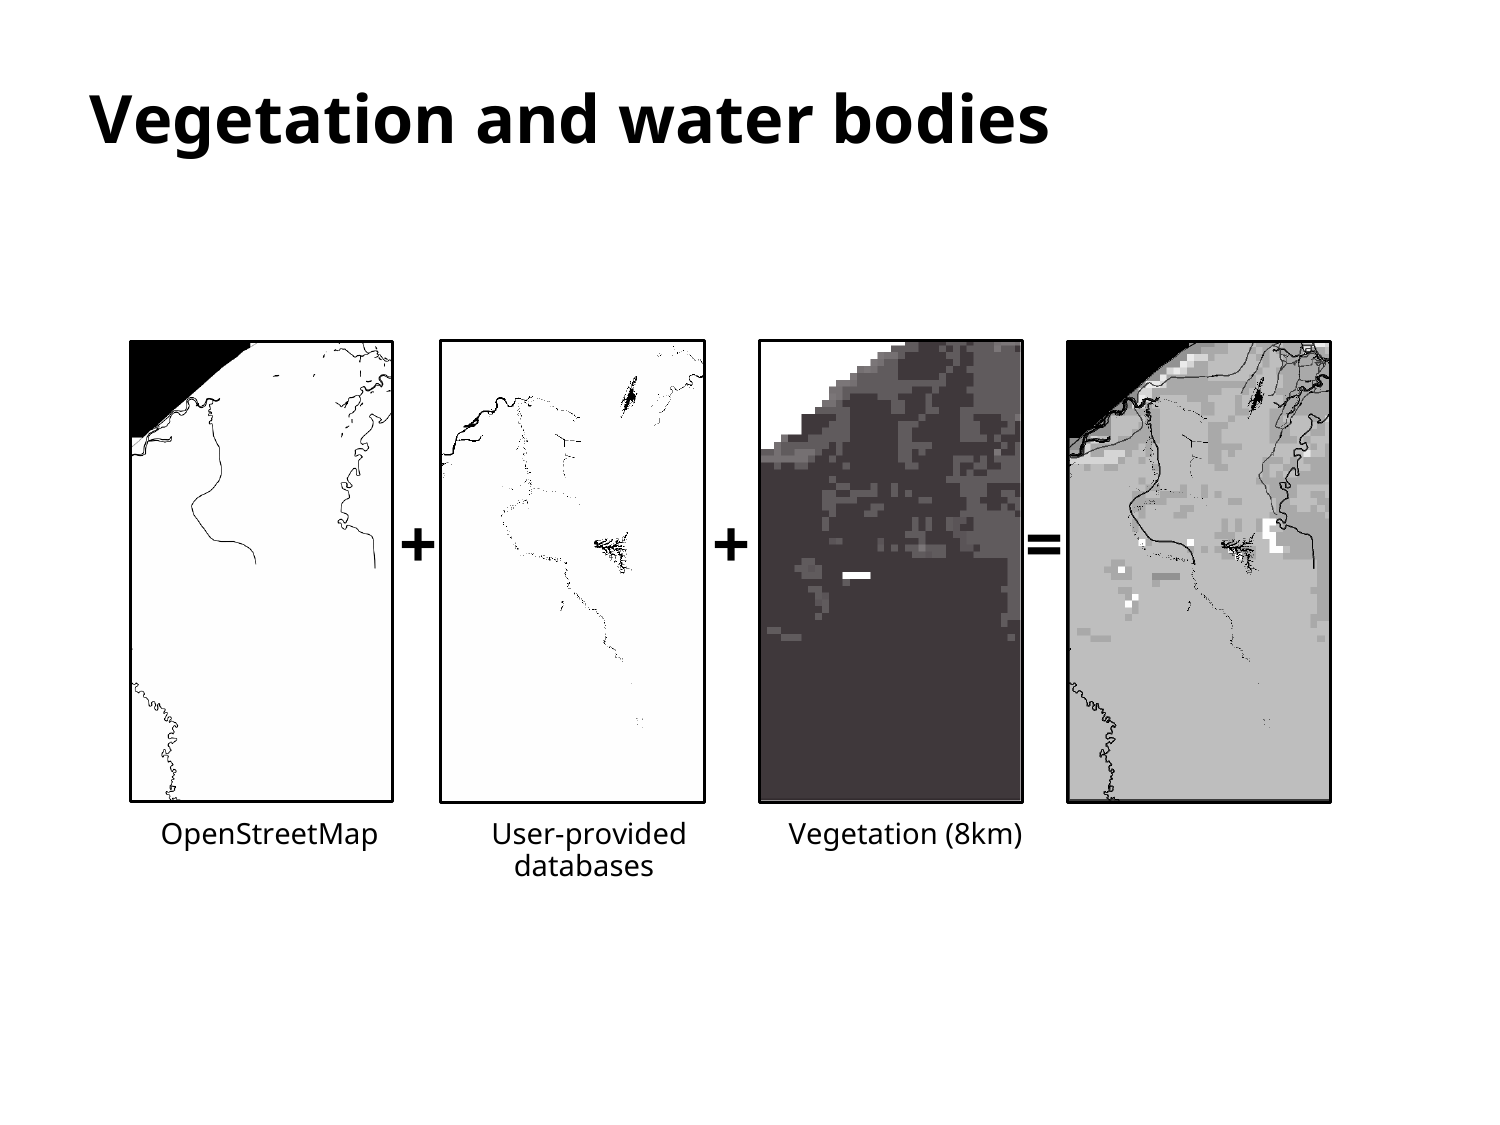

Vegetation and water bodies
+
+
=
OpenStreetMap
User-provided
 databases
 Vegetation (8km)